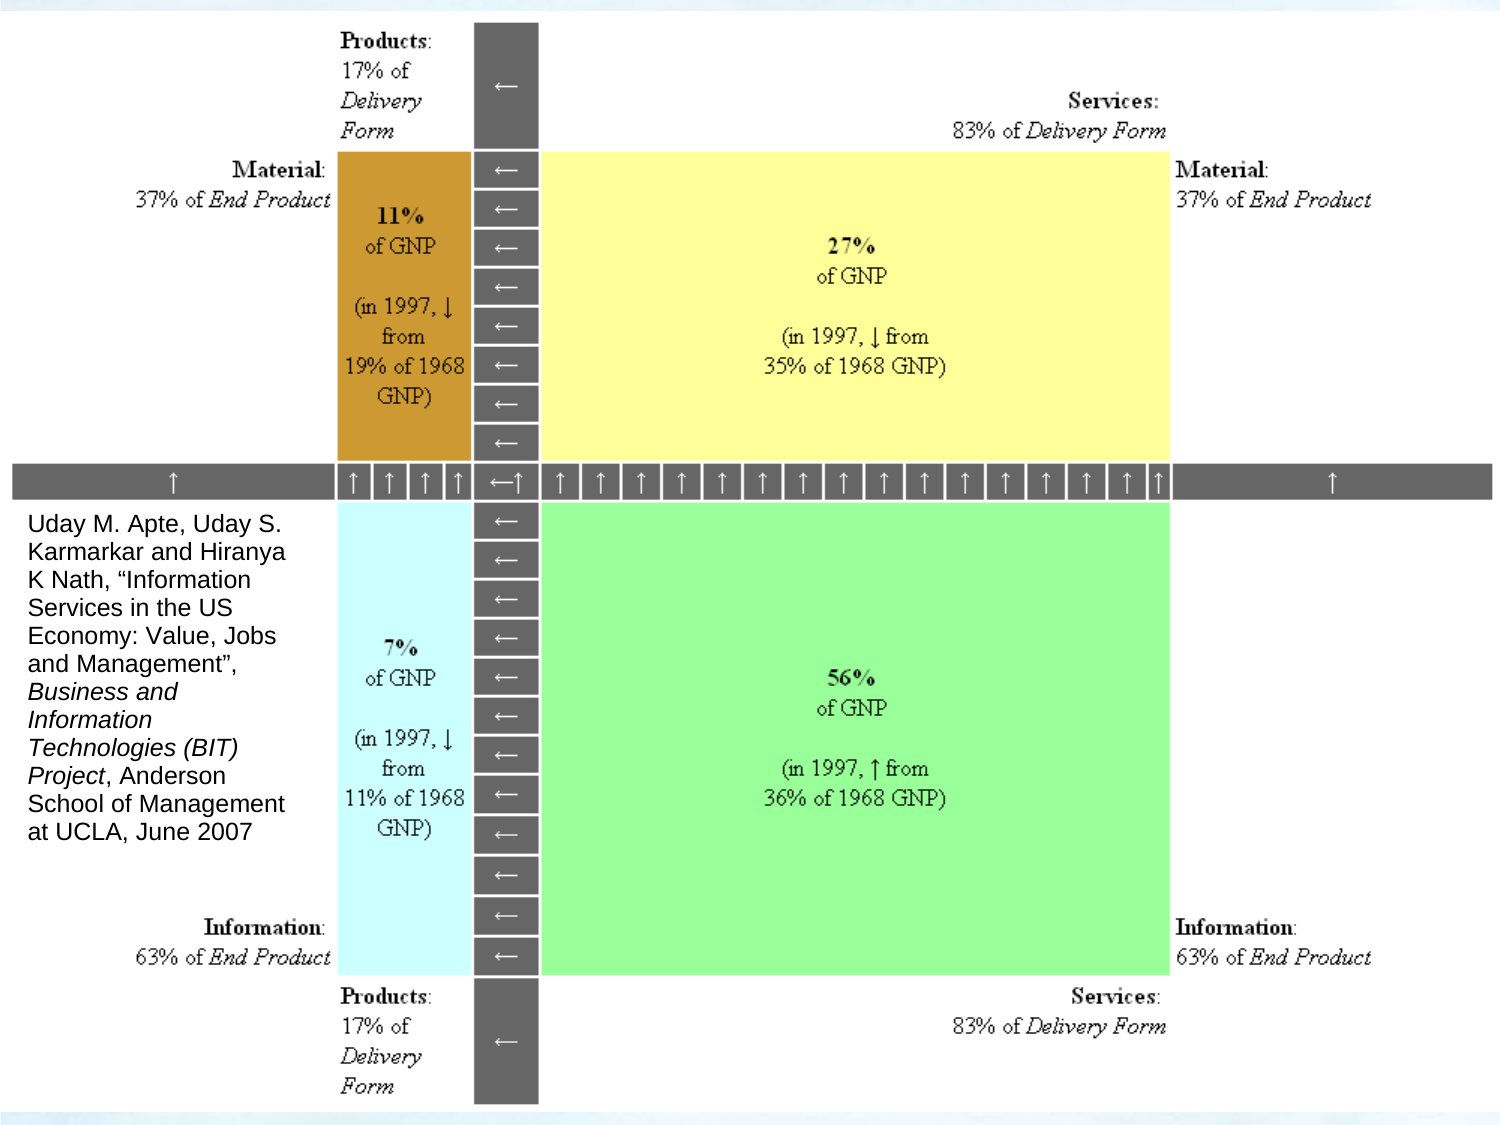

Uday M. Apte, Uday S. Karmarkar and Hiranya K Nath, “Information Services in the US Economy: Value, Jobs and Management”, Business and Information Technologies (BIT) Project, Anderson School of Management at UCLA, June 2007
Collaboration on a Pattern Language for Service Systems
January 2014
6